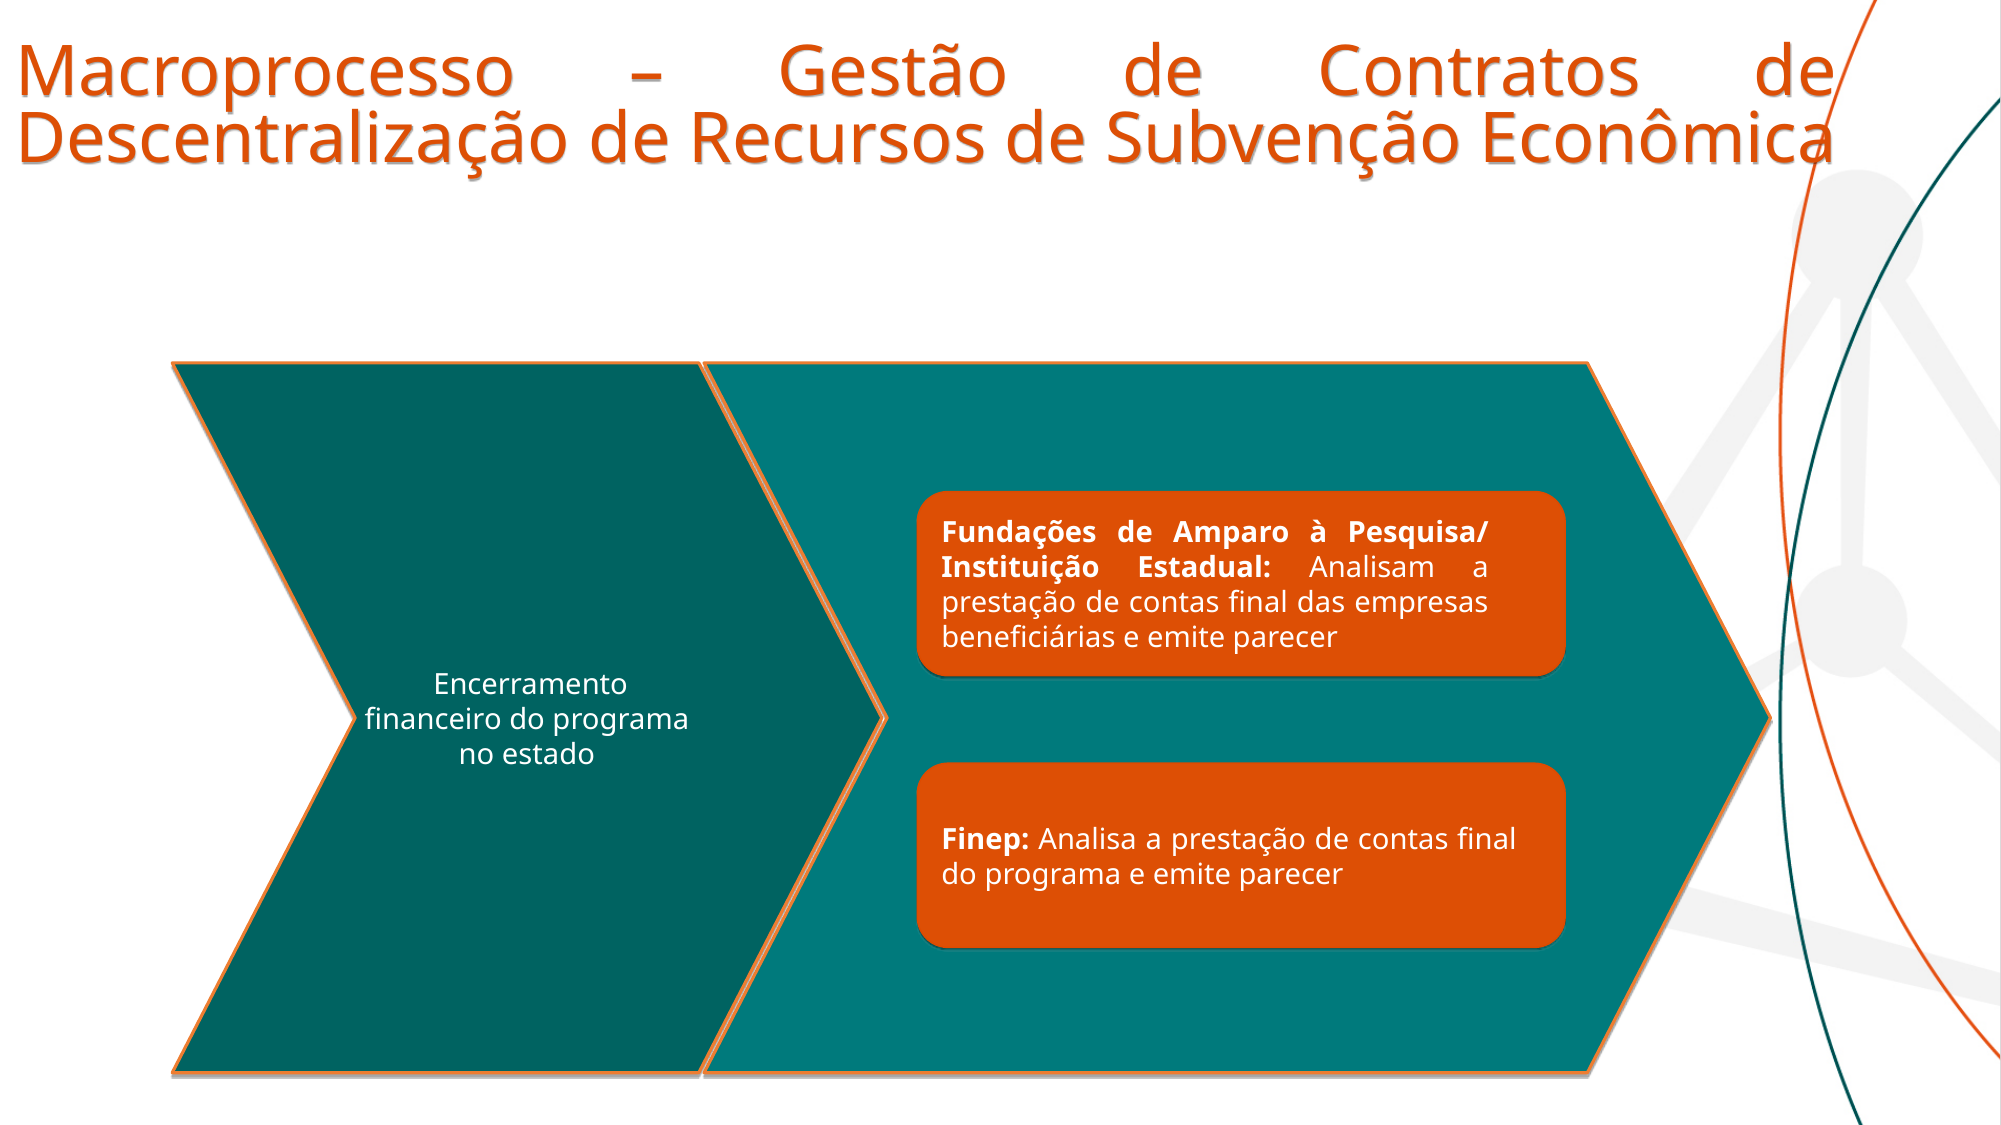

Macroprocesso – Gestão de Contratos de Descentralização de Recursos de Subvenção Econômica
 Encerramento financeiro do programa no estado
Fundações de Amparo à Pesquisa/ Instituição Estadual: Analisam a prestação de contas final das empresas beneficiárias e emite parecer
Finep: Analisa a prestação de contas final do programa e emite parecer